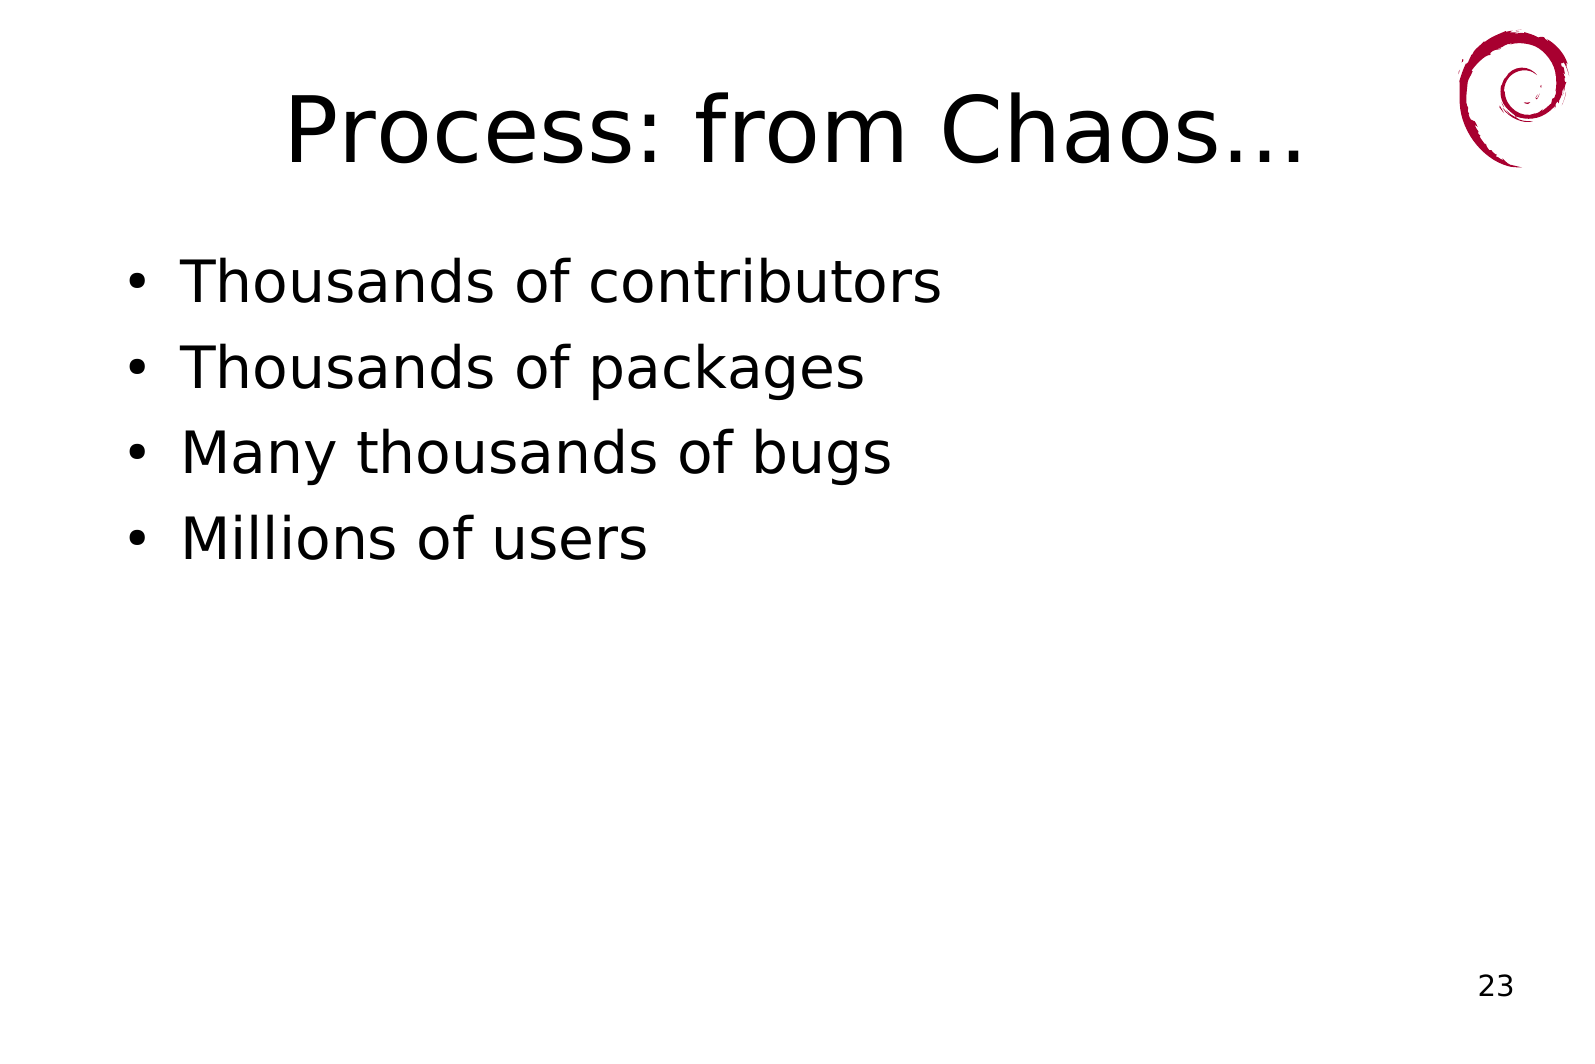

# Process: from Chaos...
Thousands of contributors
Thousands of packages
Many thousands of bugs
Millions of users
23